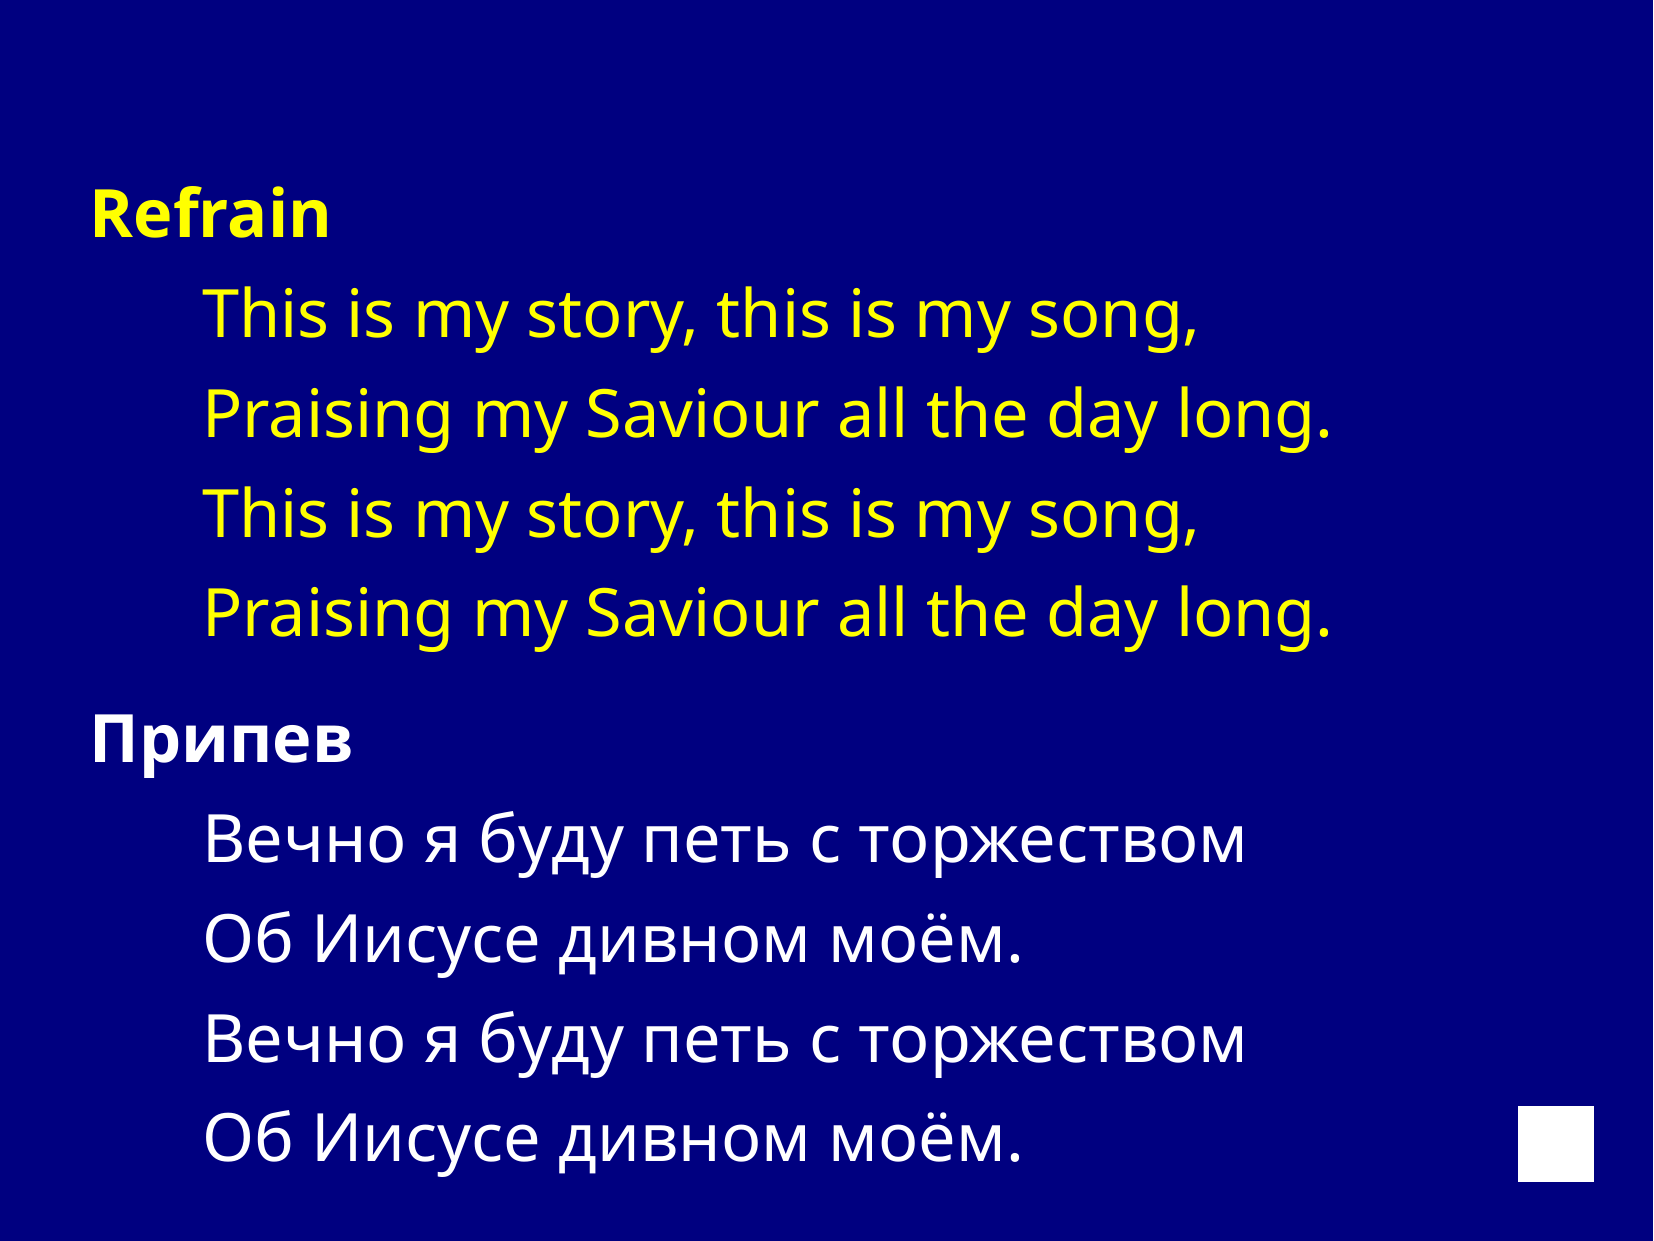

Refrain
	This is my story, this is my song,
	Praising my Saviour all the day long.
	This is my story, this is my song,
	Praising my Saviour all the day long.
Припев
	Вечно я буду петь с торжеством
	Об Иисусе дивном моём.
	Вечно я буду петь с торжеством
	Об Иисусе дивном моём.